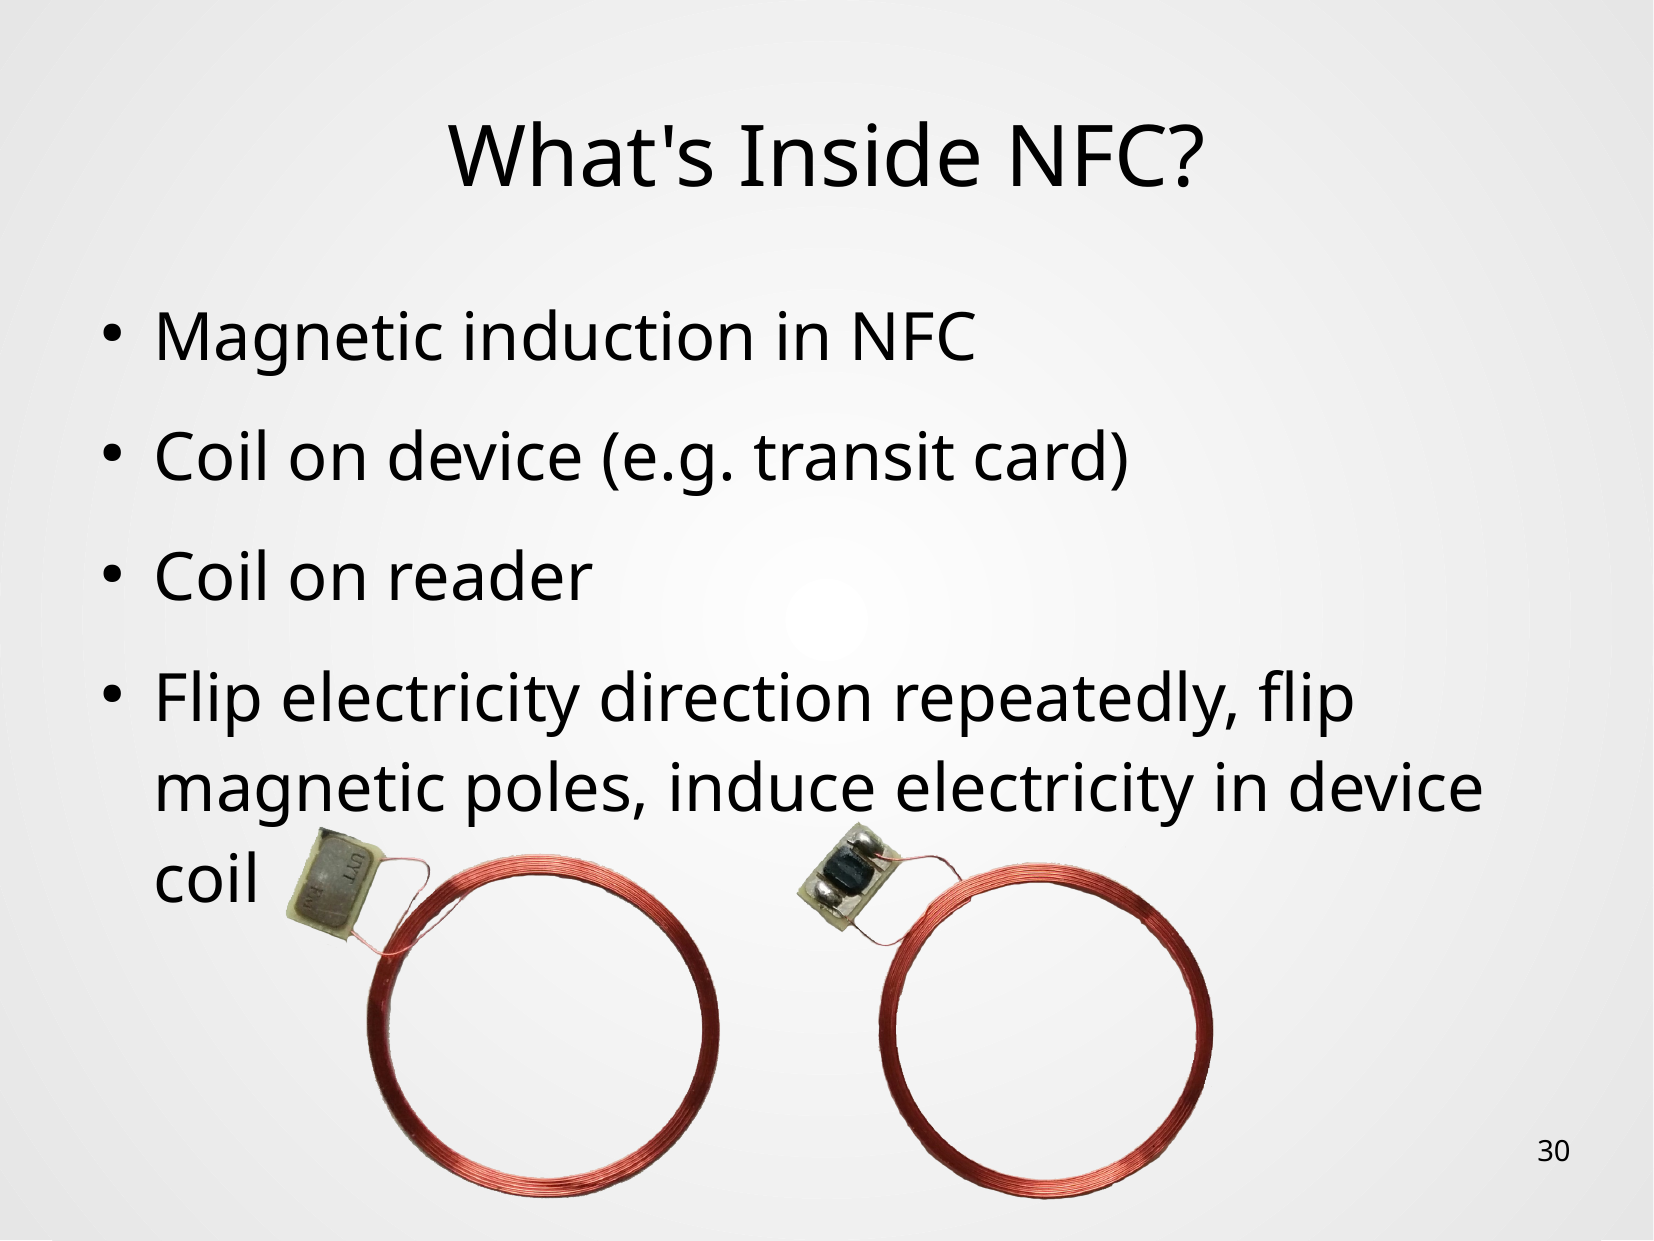

# What's Inside NFC?
Magnetic induction in NFC
Coil on device (e.g. transit card)
Coil on reader
Flip electricity direction repeatedly, flip magnetic poles, induce electricity in device coil
30